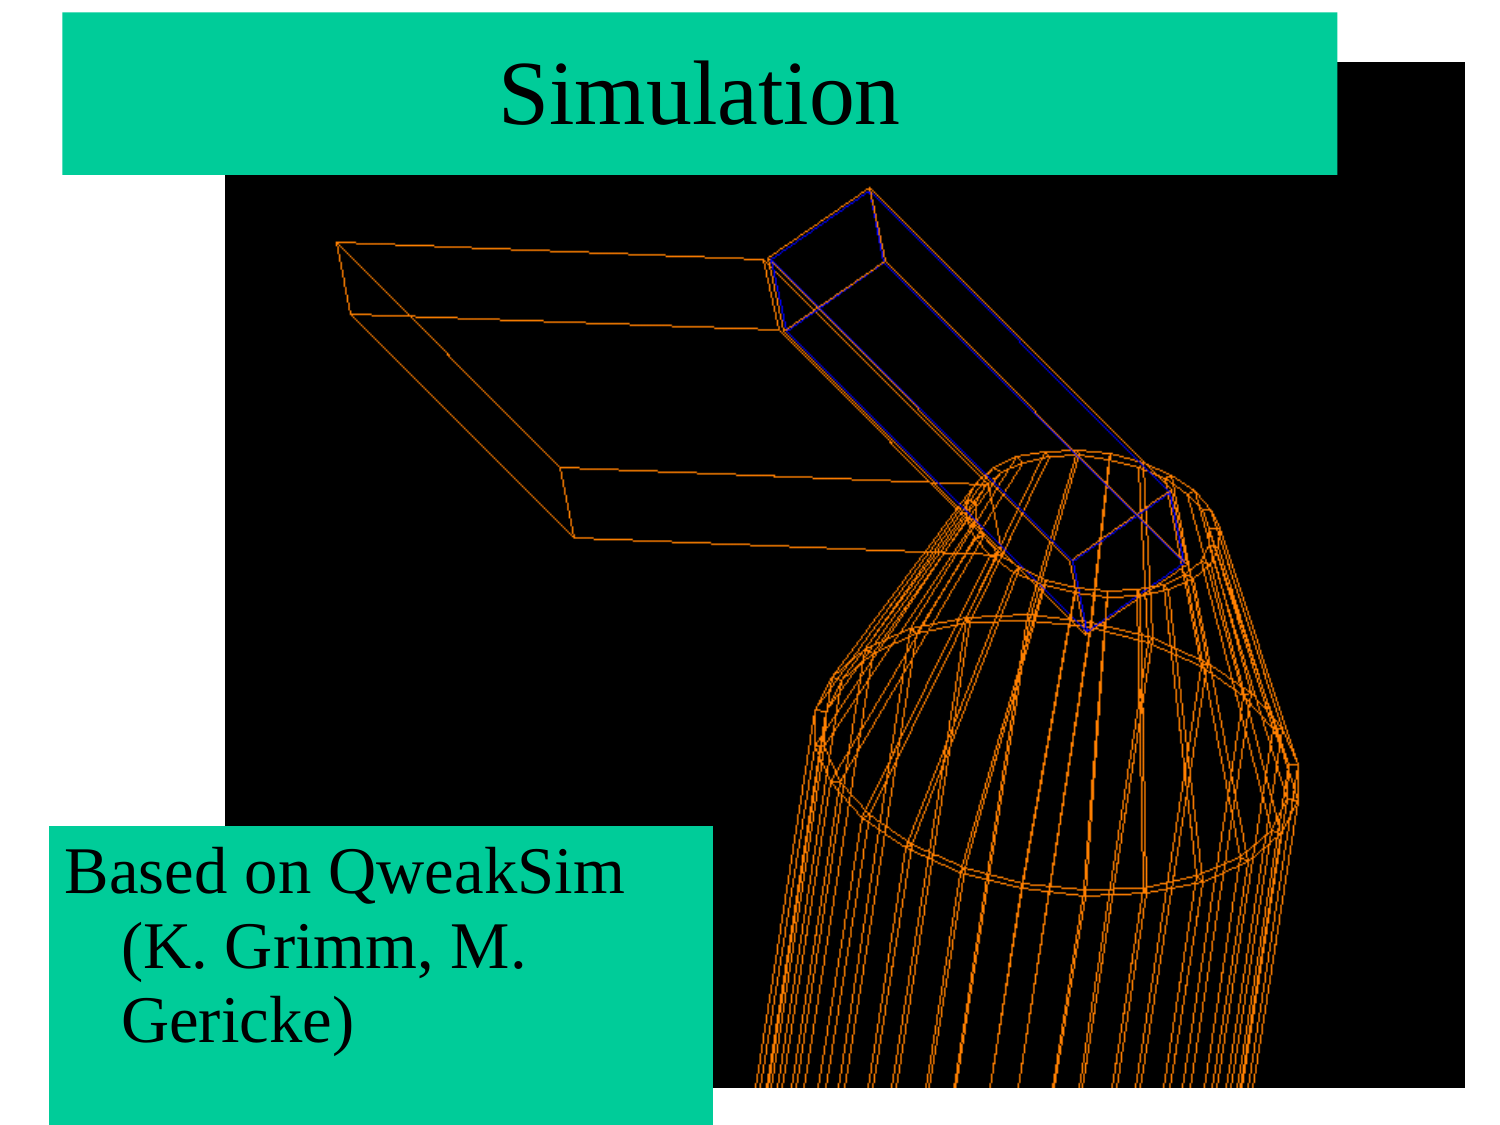

# Simulation
Based on QweakSim (K. Grimm, M. Gericke)